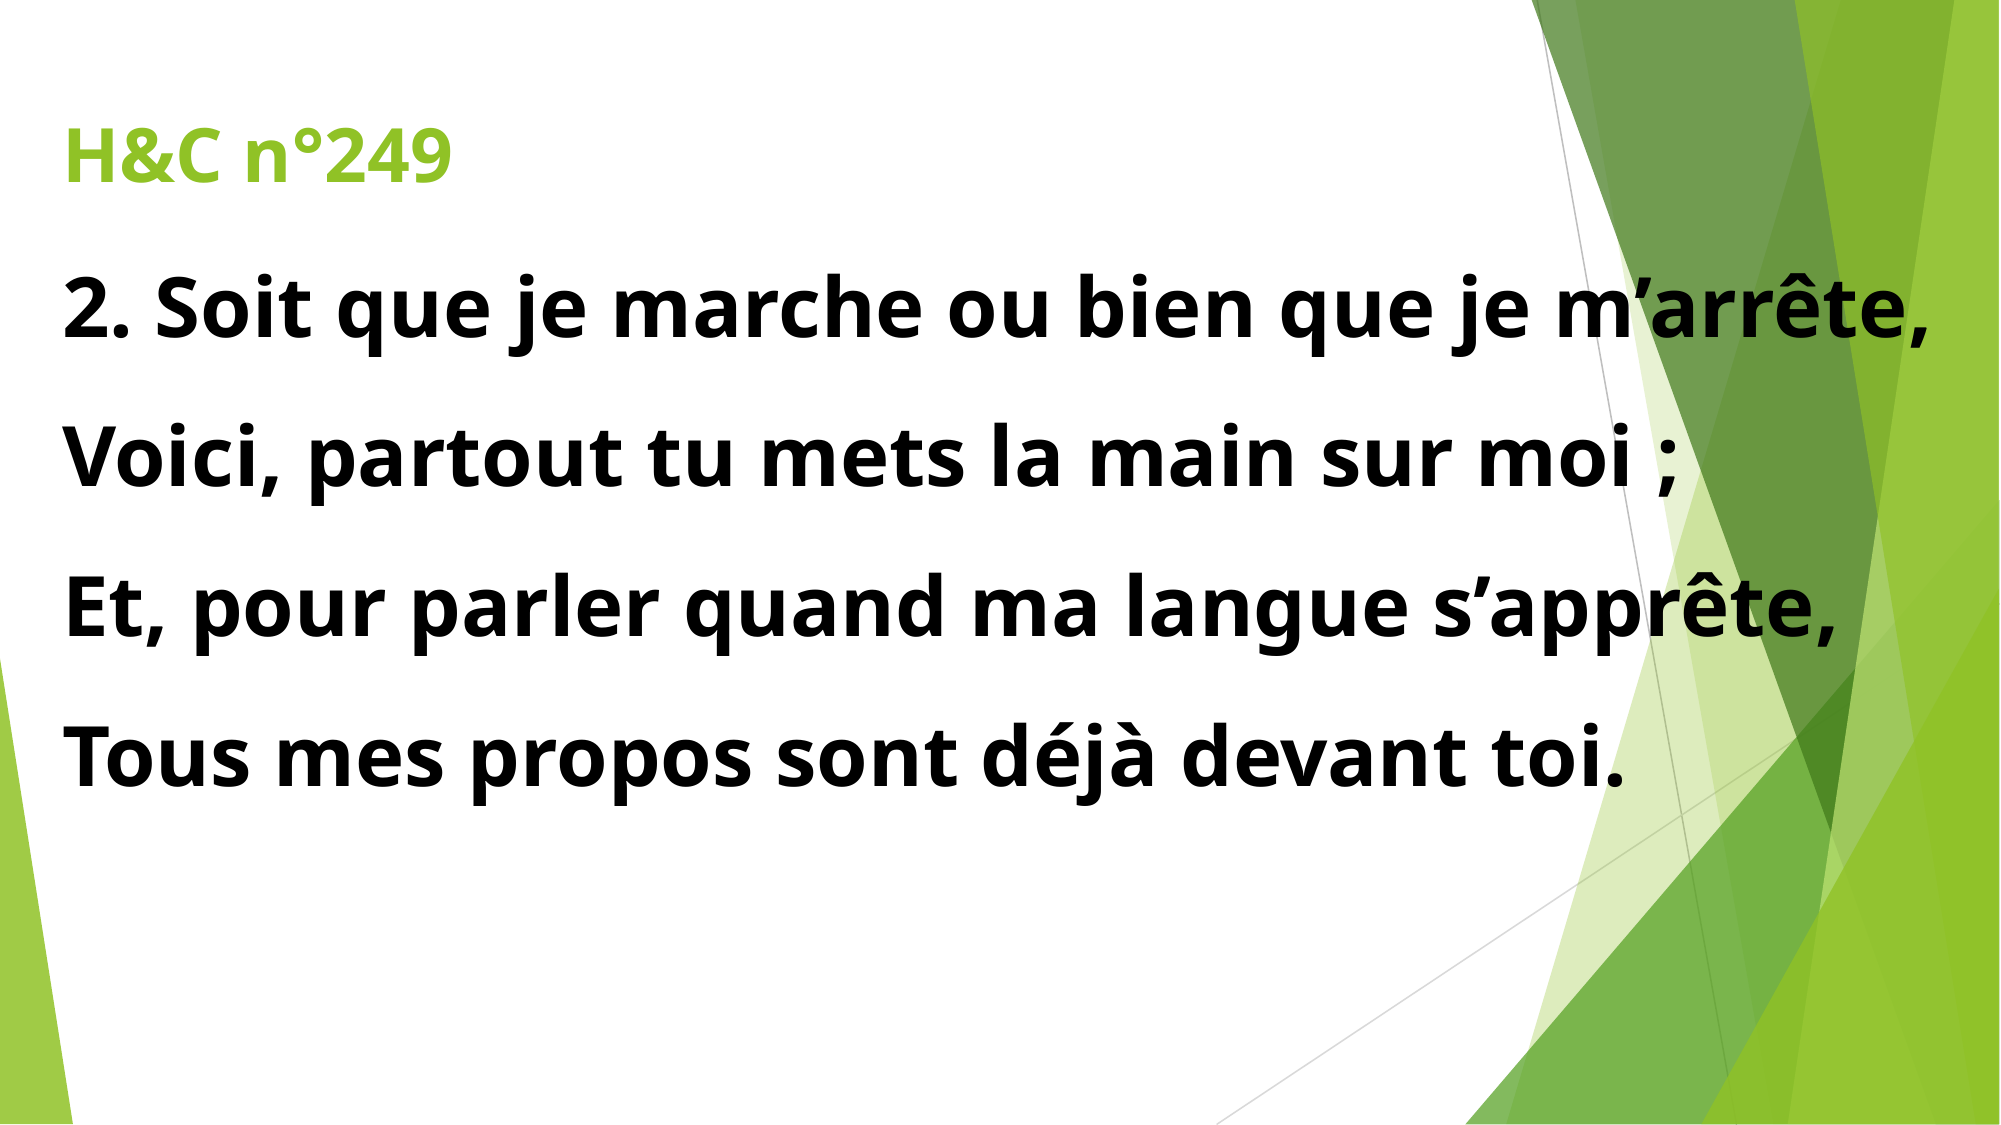

H&C n°249
2. Soit que je marche ou bien que je m’arrête,
Voici, partout tu mets la main sur moi ;
Et, pour parler quand ma langue s’apprête,
Tous mes propos sont déjà devant toi.